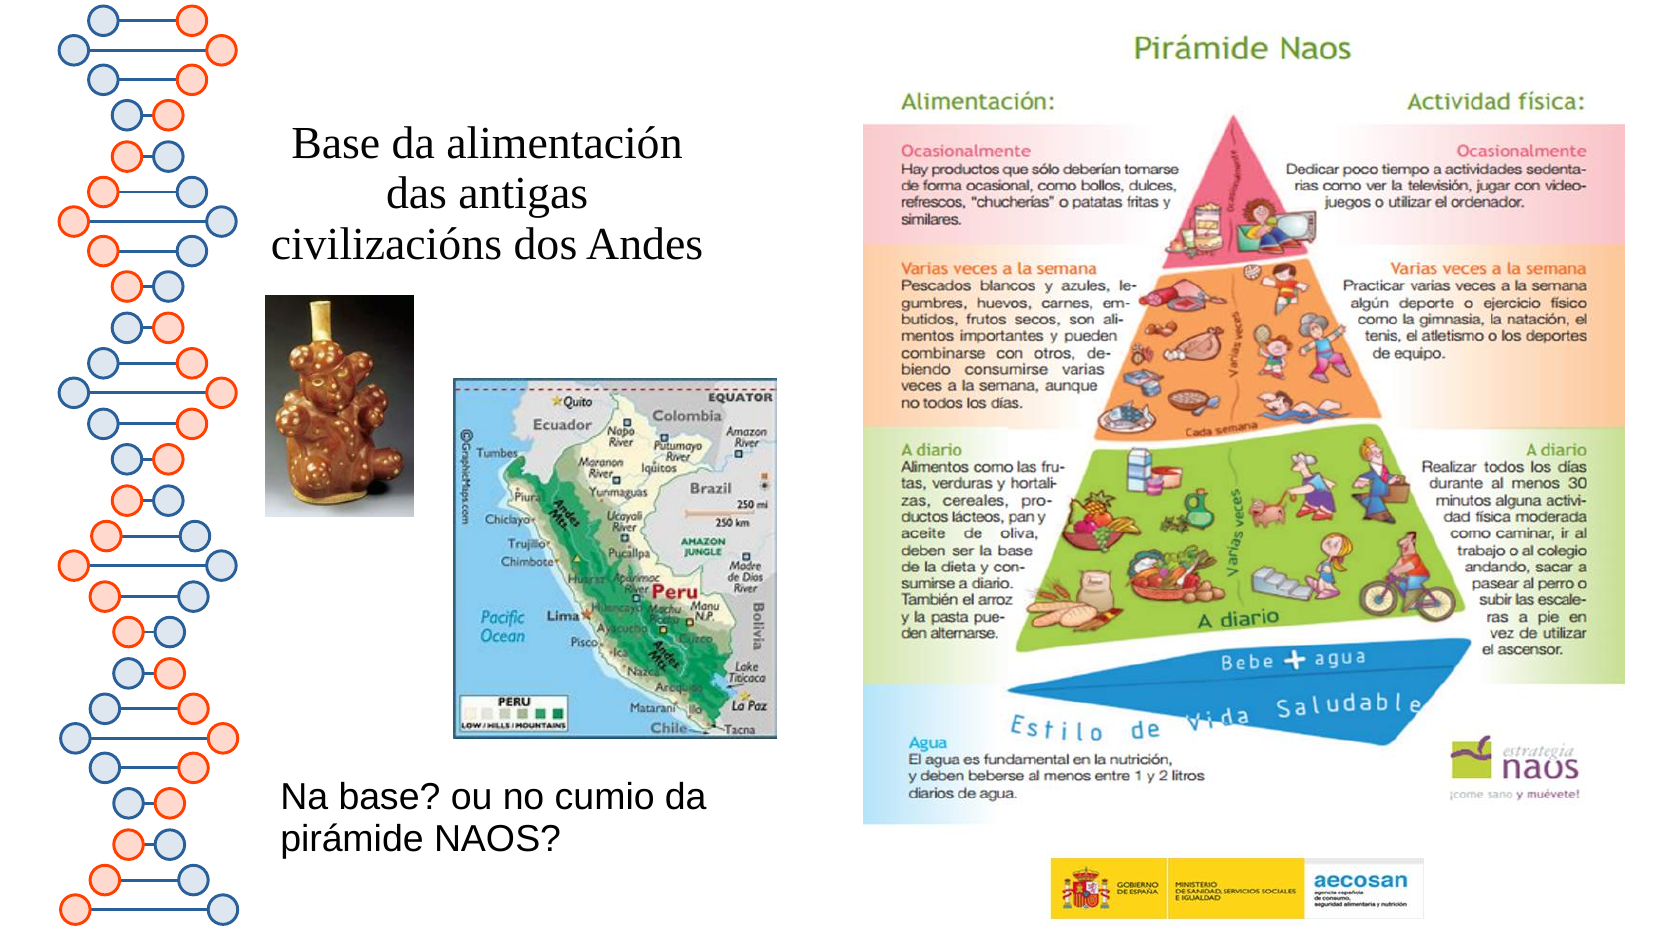

# Base da alimentación das antigas civilizacións dos Andes
Na base? ou no cumio da pirámide NAOS?
2